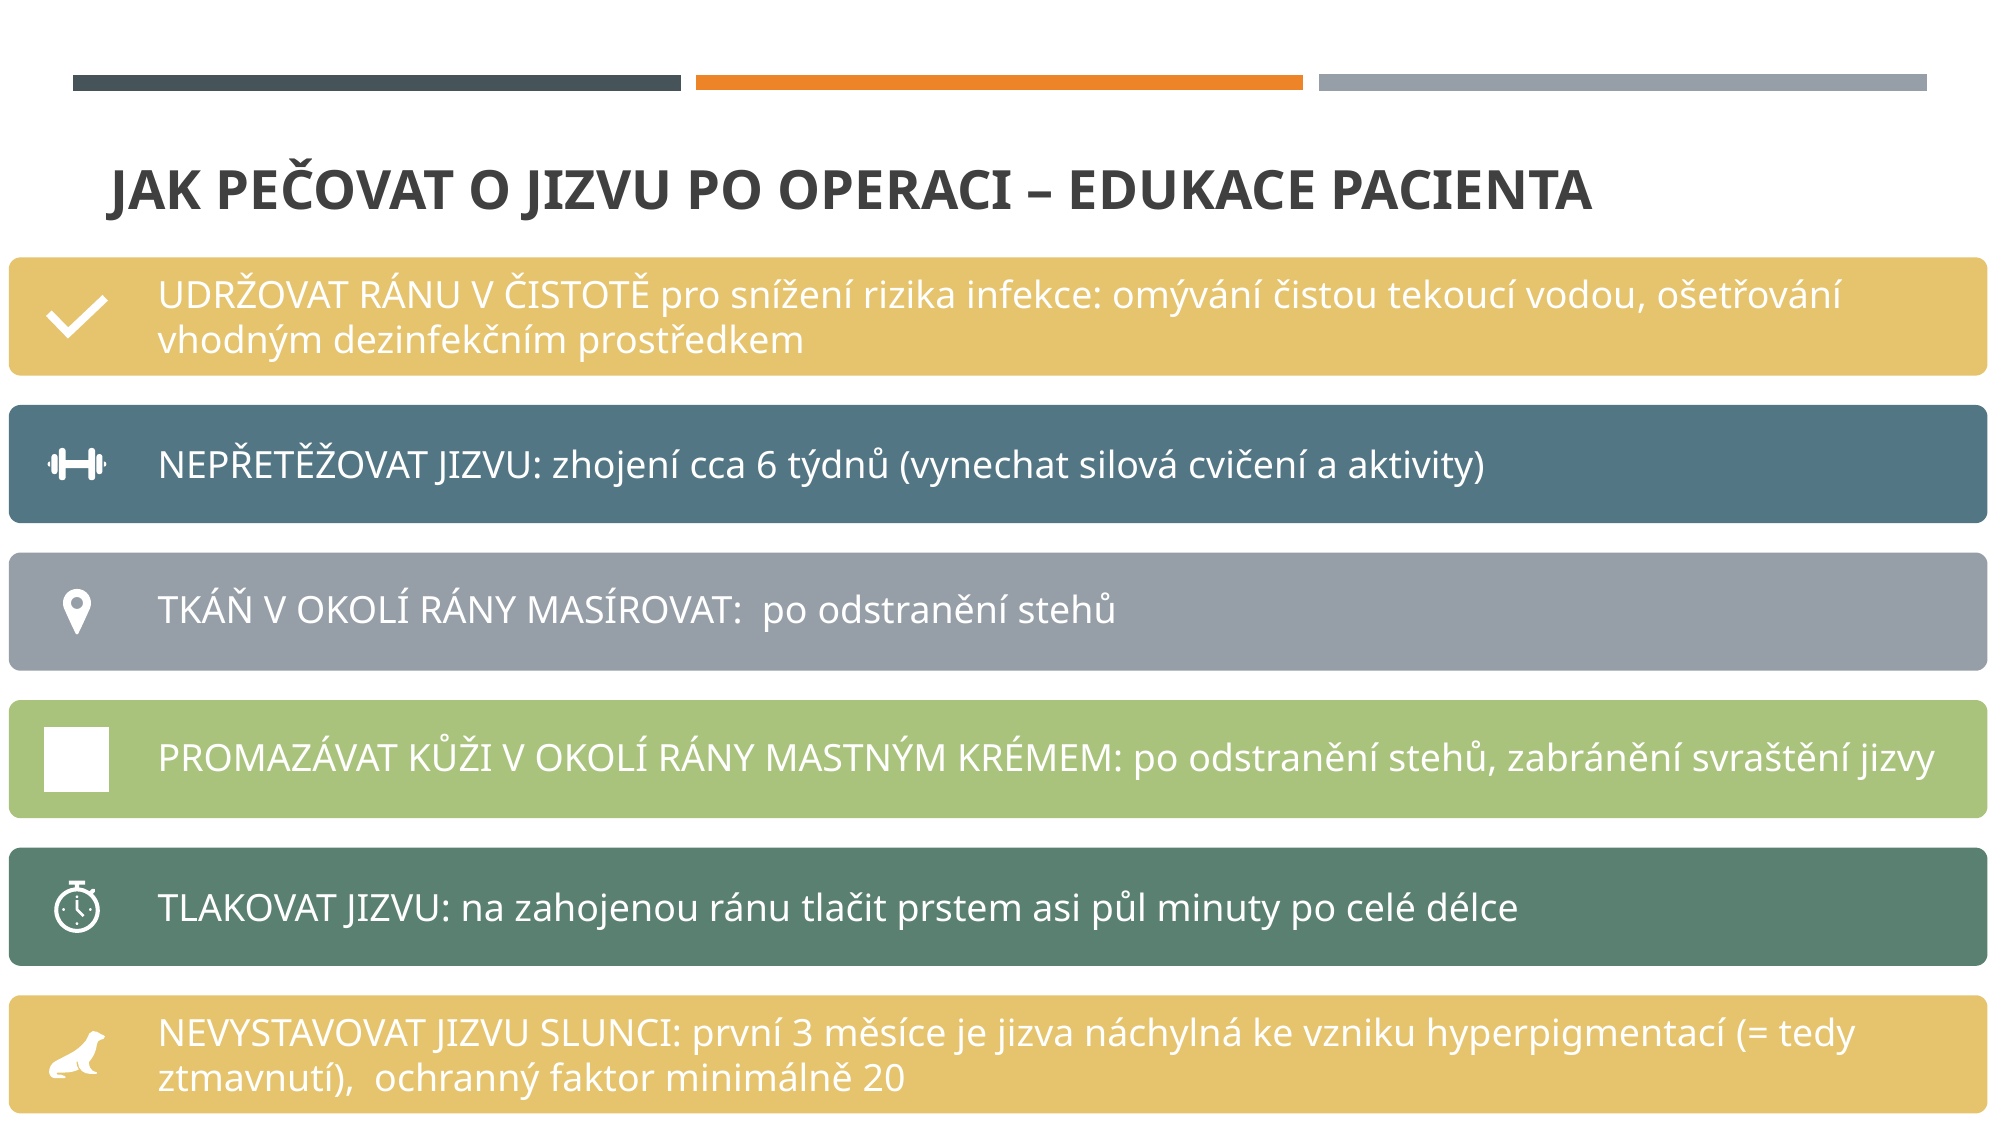

# JAK PEČOVAT O JIZVU PO OPERACI – EDUKACE PACIENTA
UDRŽOVAT RÁNU V ČISTOTĚ pro snížení rizika infekce: omývání čistou tekoucí vodou, ošetřování vhodným dezinfekčním prostředkem
NEPŘETĚŽOVAT JIZVU: zhojení cca 6 týdnů (vynechat silová cvičení a aktivity)
TKÁŇ V OKOLÍ RÁNY MASÍROVAT:  po odstranění stehů
PROMAZÁVAT KŮŽI V OKOLÍ RÁNY MASTNÝM KRÉMEM: po odstranění stehů, zabránění svraštění jizvy
TLAKOVAT JIZVU: na zahojenou ránu tlačit prstem asi půl minuty po celé délce
NEVYSTAVOVAT JIZVU SLUNCI: první 3 měsíce je jizva náchylná ke vzniku hyperpigmentací (= tedy ztmavnutí),  ochranný faktor minimálně 20